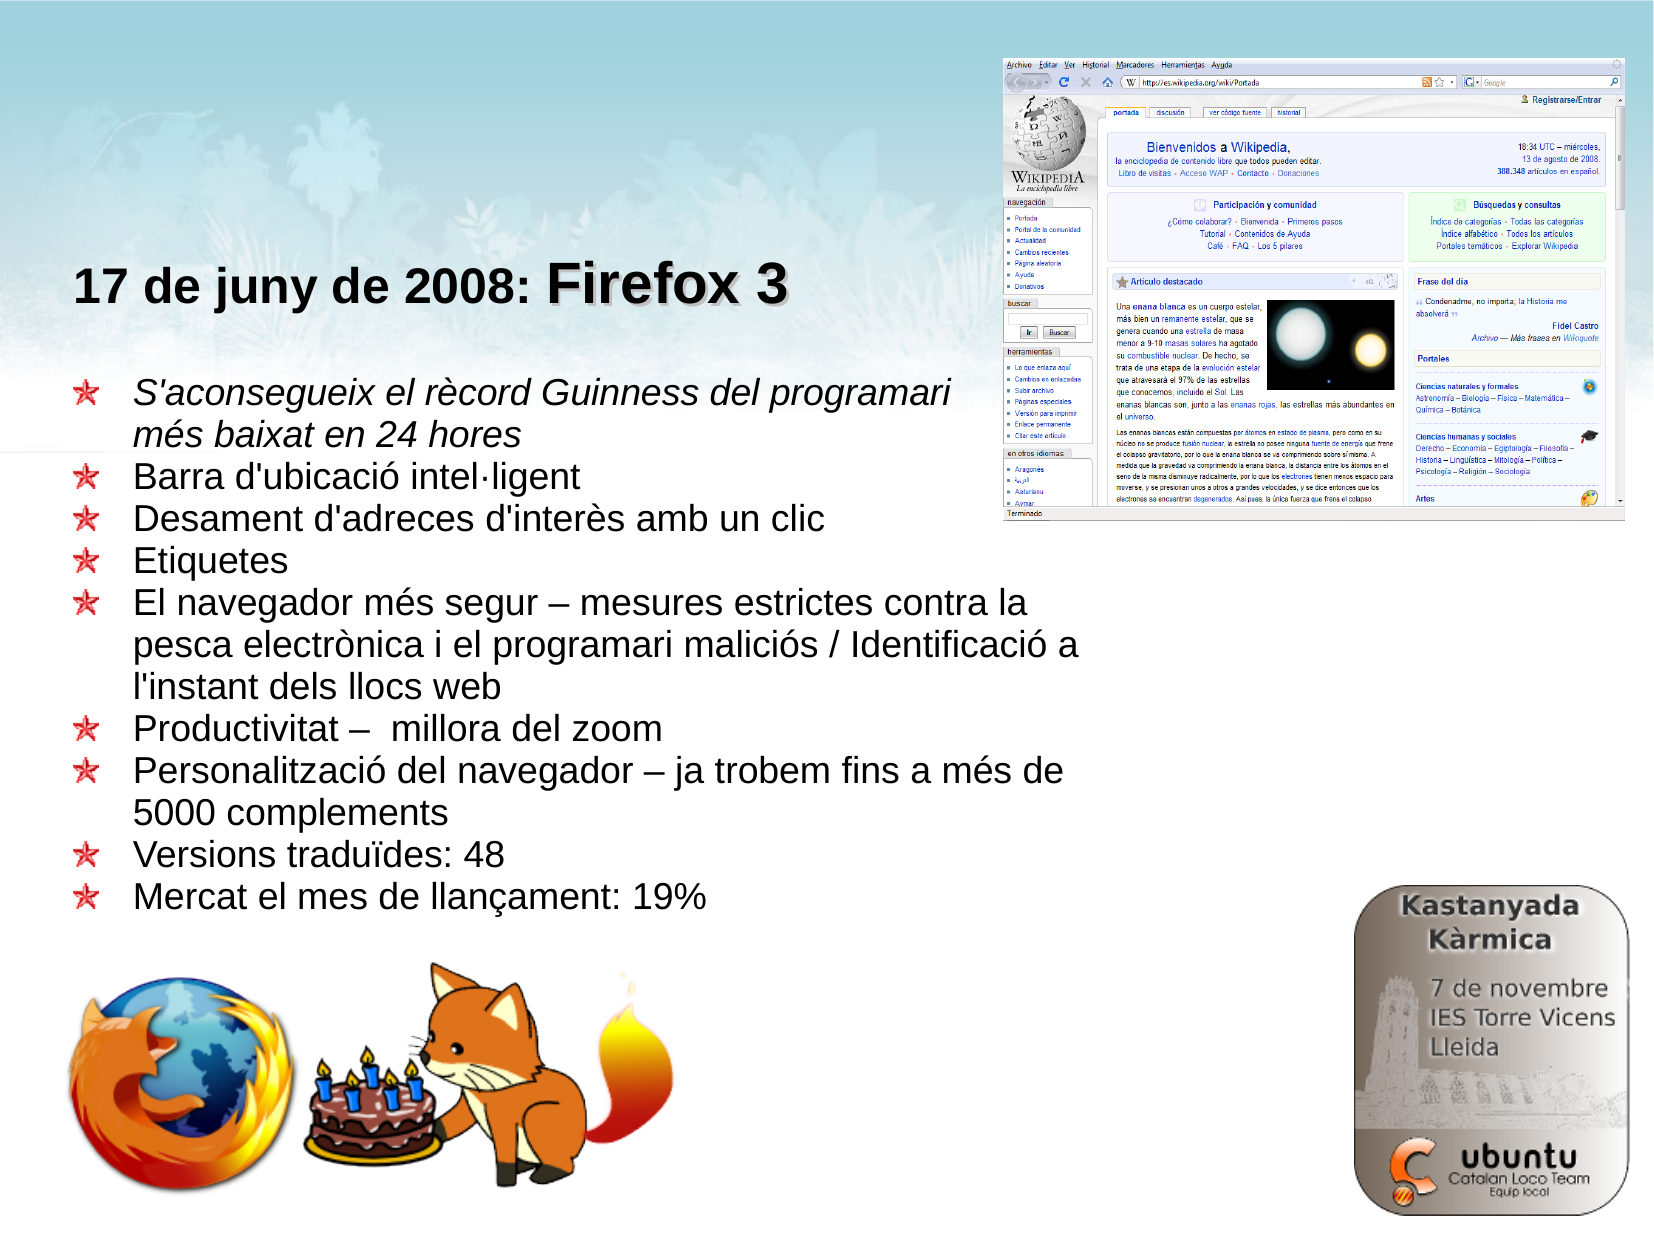

17 de juny de 2008: Firefox 3
S'aconsegueix el rècord Guinness del programari
més baixat en 24 hores
Barra d'ubicació intel·ligent
Desament d'adreces d'interès amb un clic
Etiquetes
El navegador més segur – mesures estrictes contra la pesca electrònica i el programari maliciós / Identificació a l'instant dels llocs web
Productivitat – millora del zoom
Personalització del navegador – ja trobem fins a més de 5000 complements
Versions traduïdes: 48
Mercat el mes de llançament: 19%